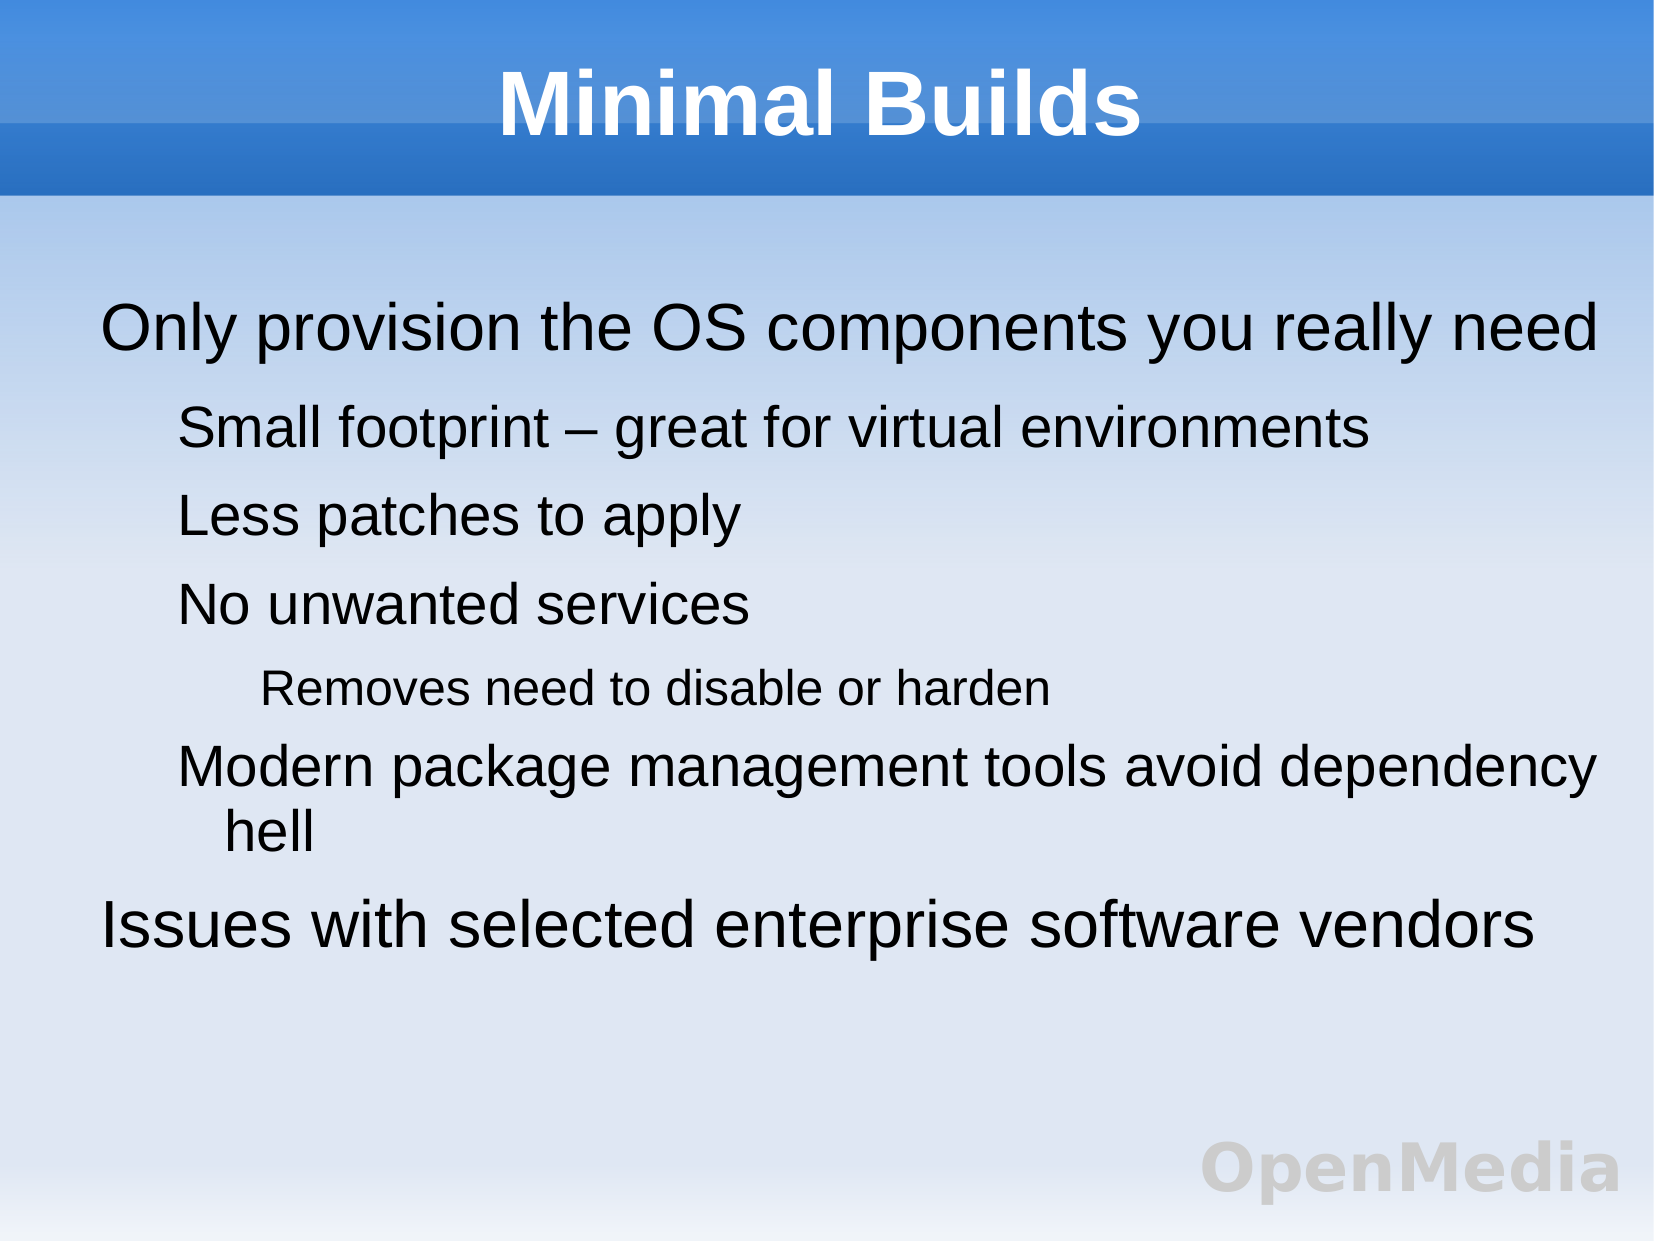

# Minimal Builds
Only provision the OS components you really need
Small footprint – great for virtual environments
Less patches to apply
No unwanted services
Removes need to disable or harden
Modern package management tools avoid dependency hell
Issues with selected enterprise software vendors
20